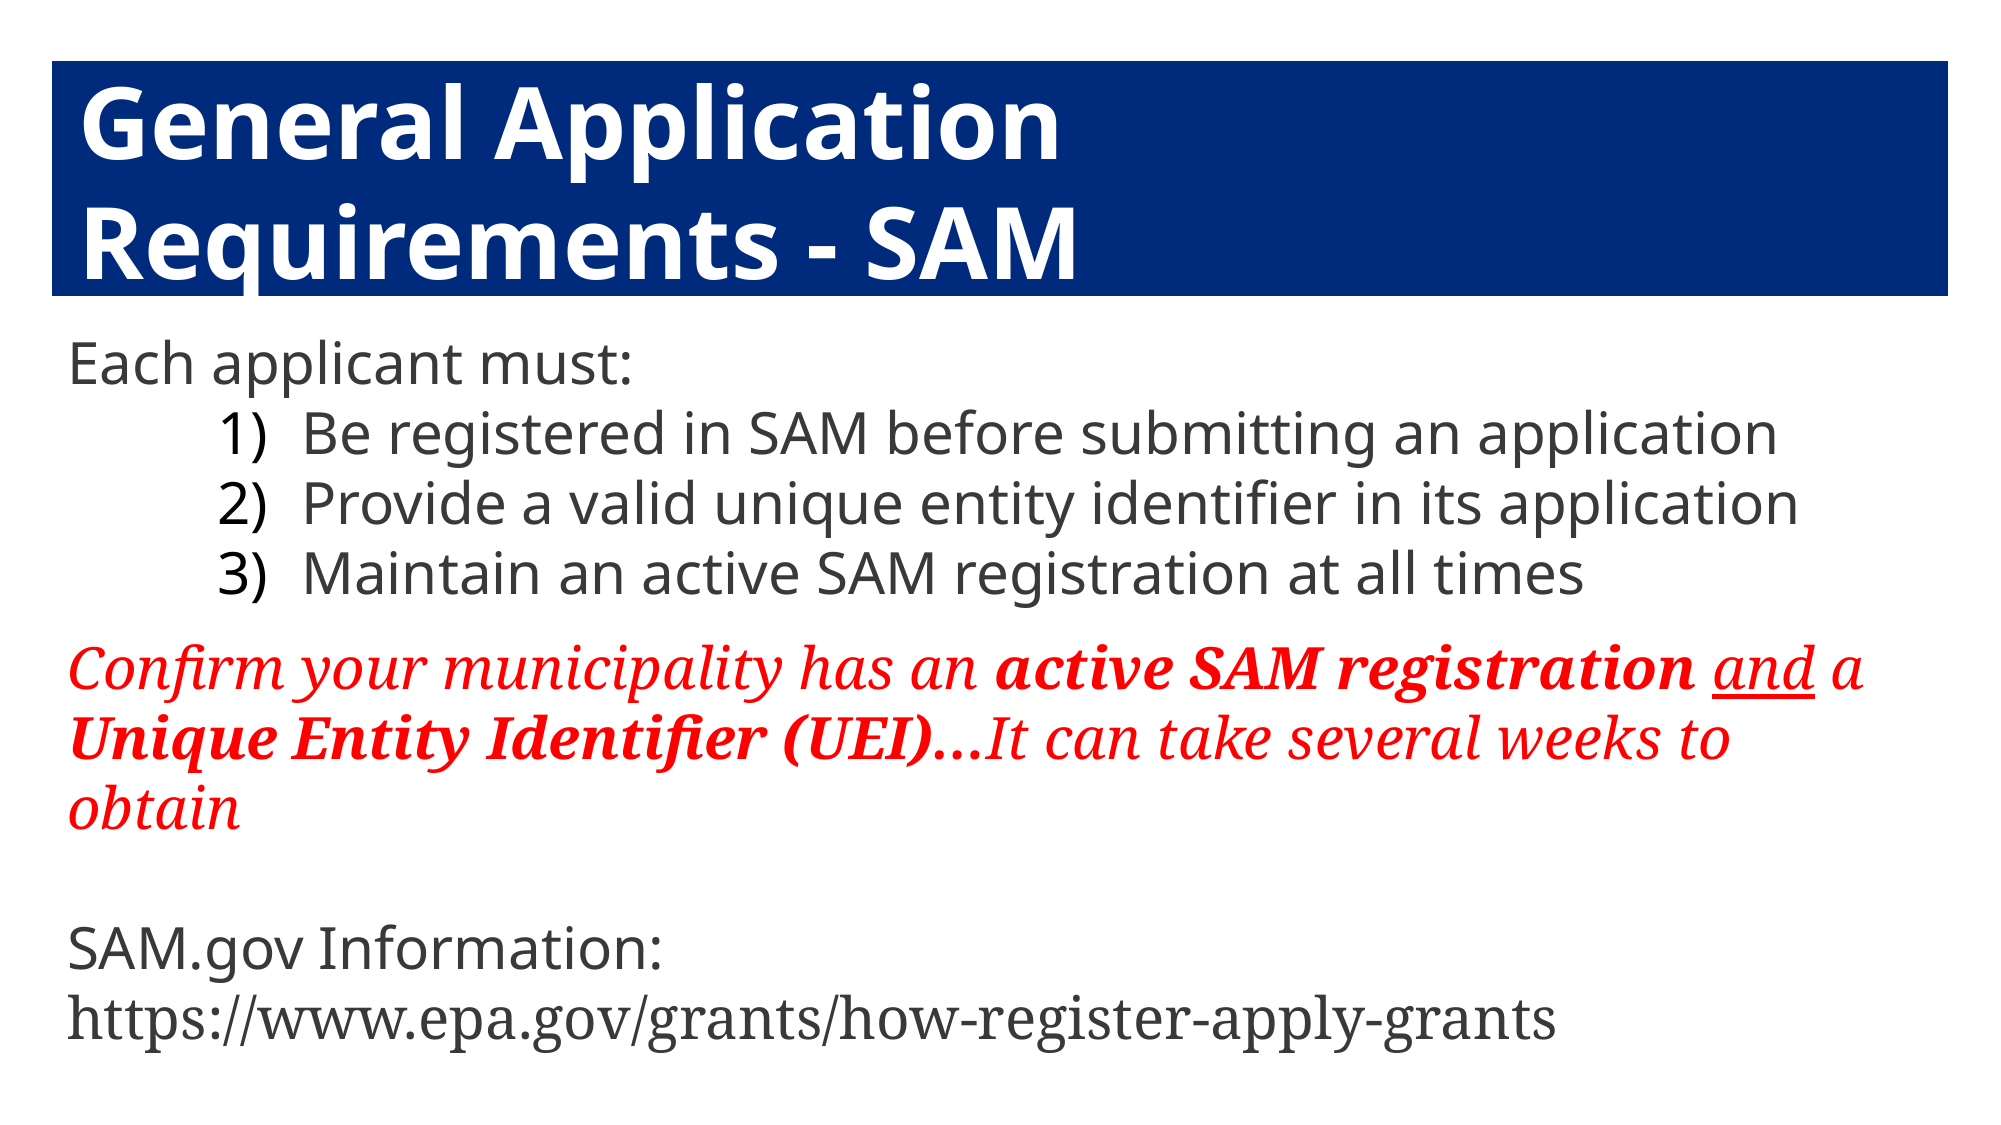

General Application Requirements - SAM
Each applicant must:
Be registered in SAM before submitting an application
Provide a valid unique entity identifier in its application
Maintain an active SAM registration at all times
Confirm your municipality has an active SAM registration and a Unique Entity Identifier (UEI)…It can take several weeks to obtain
SAM.gov Information: https://www.epa.gov/grants/how-register-apply-grants